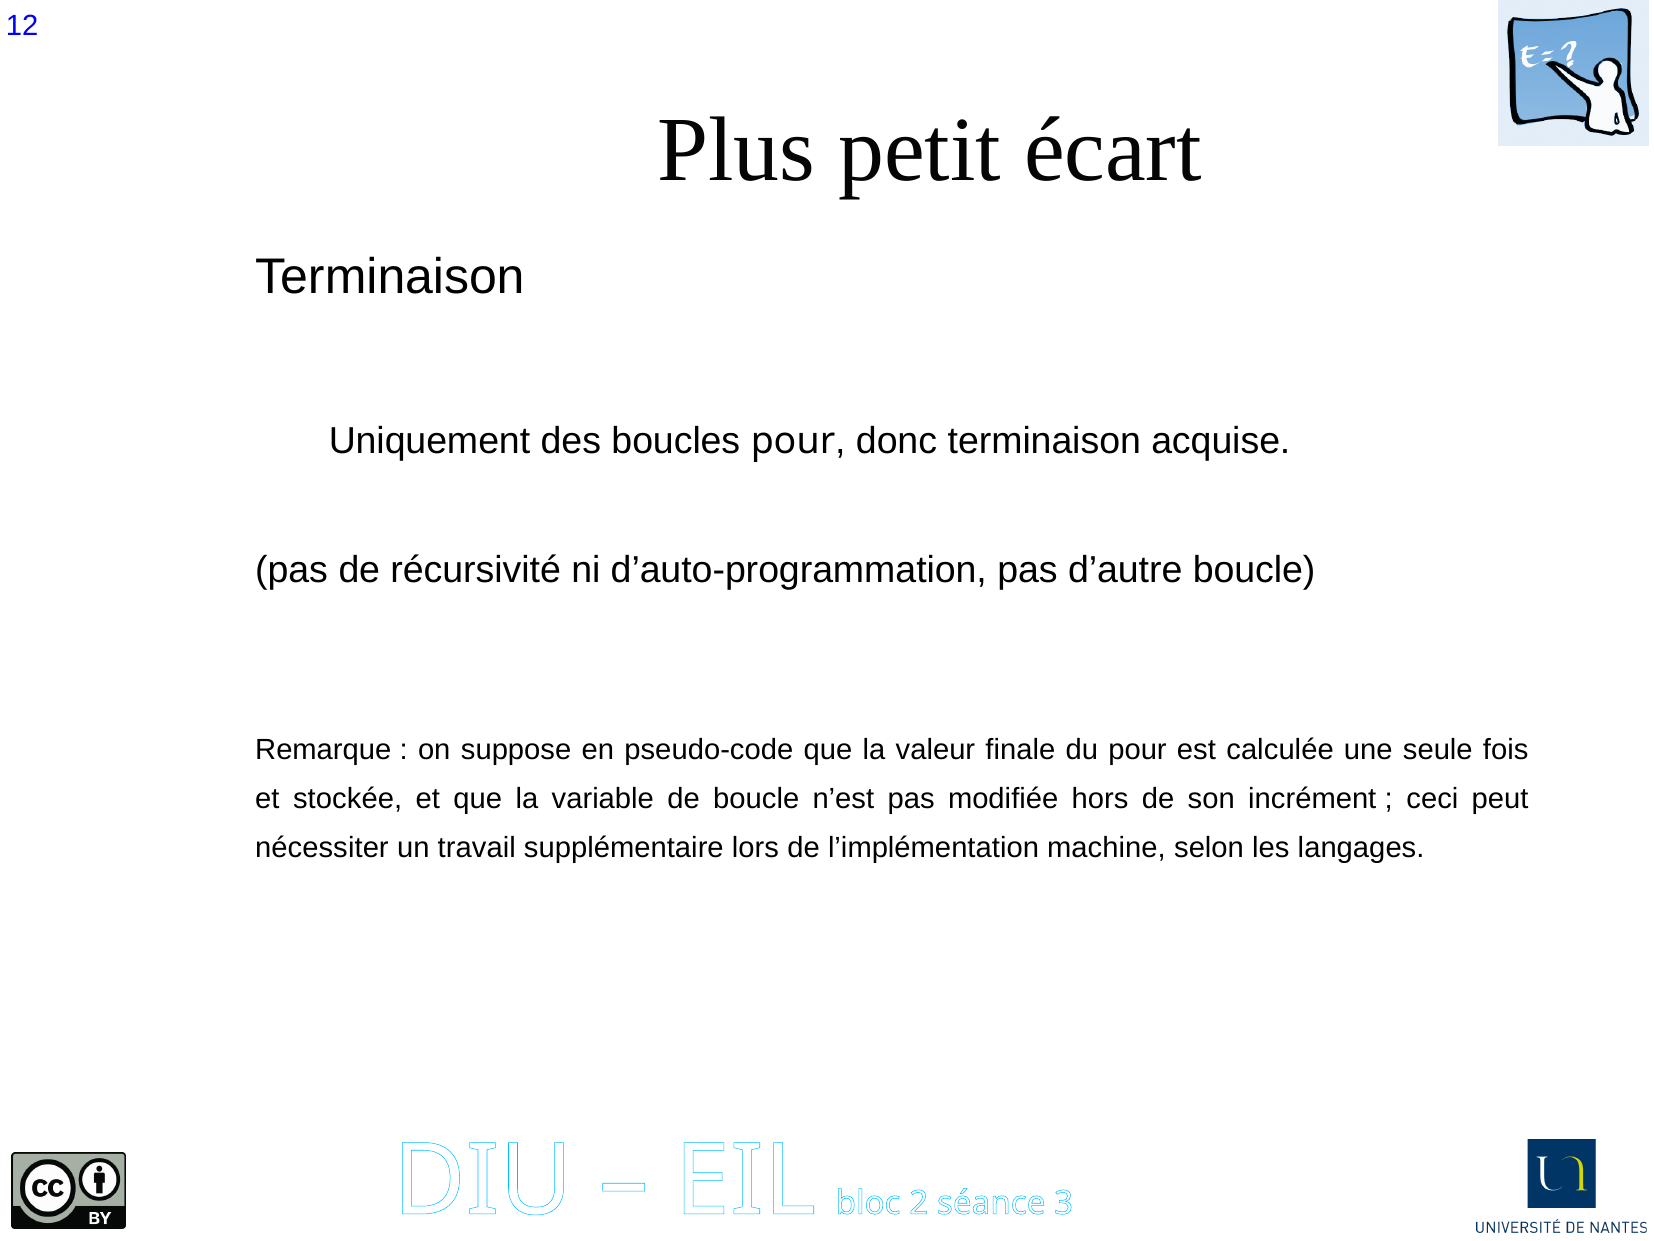

12
# Plus petit écart
Terminaison
 Uniquement des boucles pour, donc terminaison acquise.
(pas de récursivité ni d’auto-programmation, pas d’autre boucle)
Remarque : on suppose en pseudo-code que la valeur finale du pour est calculée une seule fois et stockée, et que la variable de boucle n’est pas modifiée hors de son incrément ; ceci peut nécessiter un travail supplémentaire lors de l’implémentation machine, selon les langages.